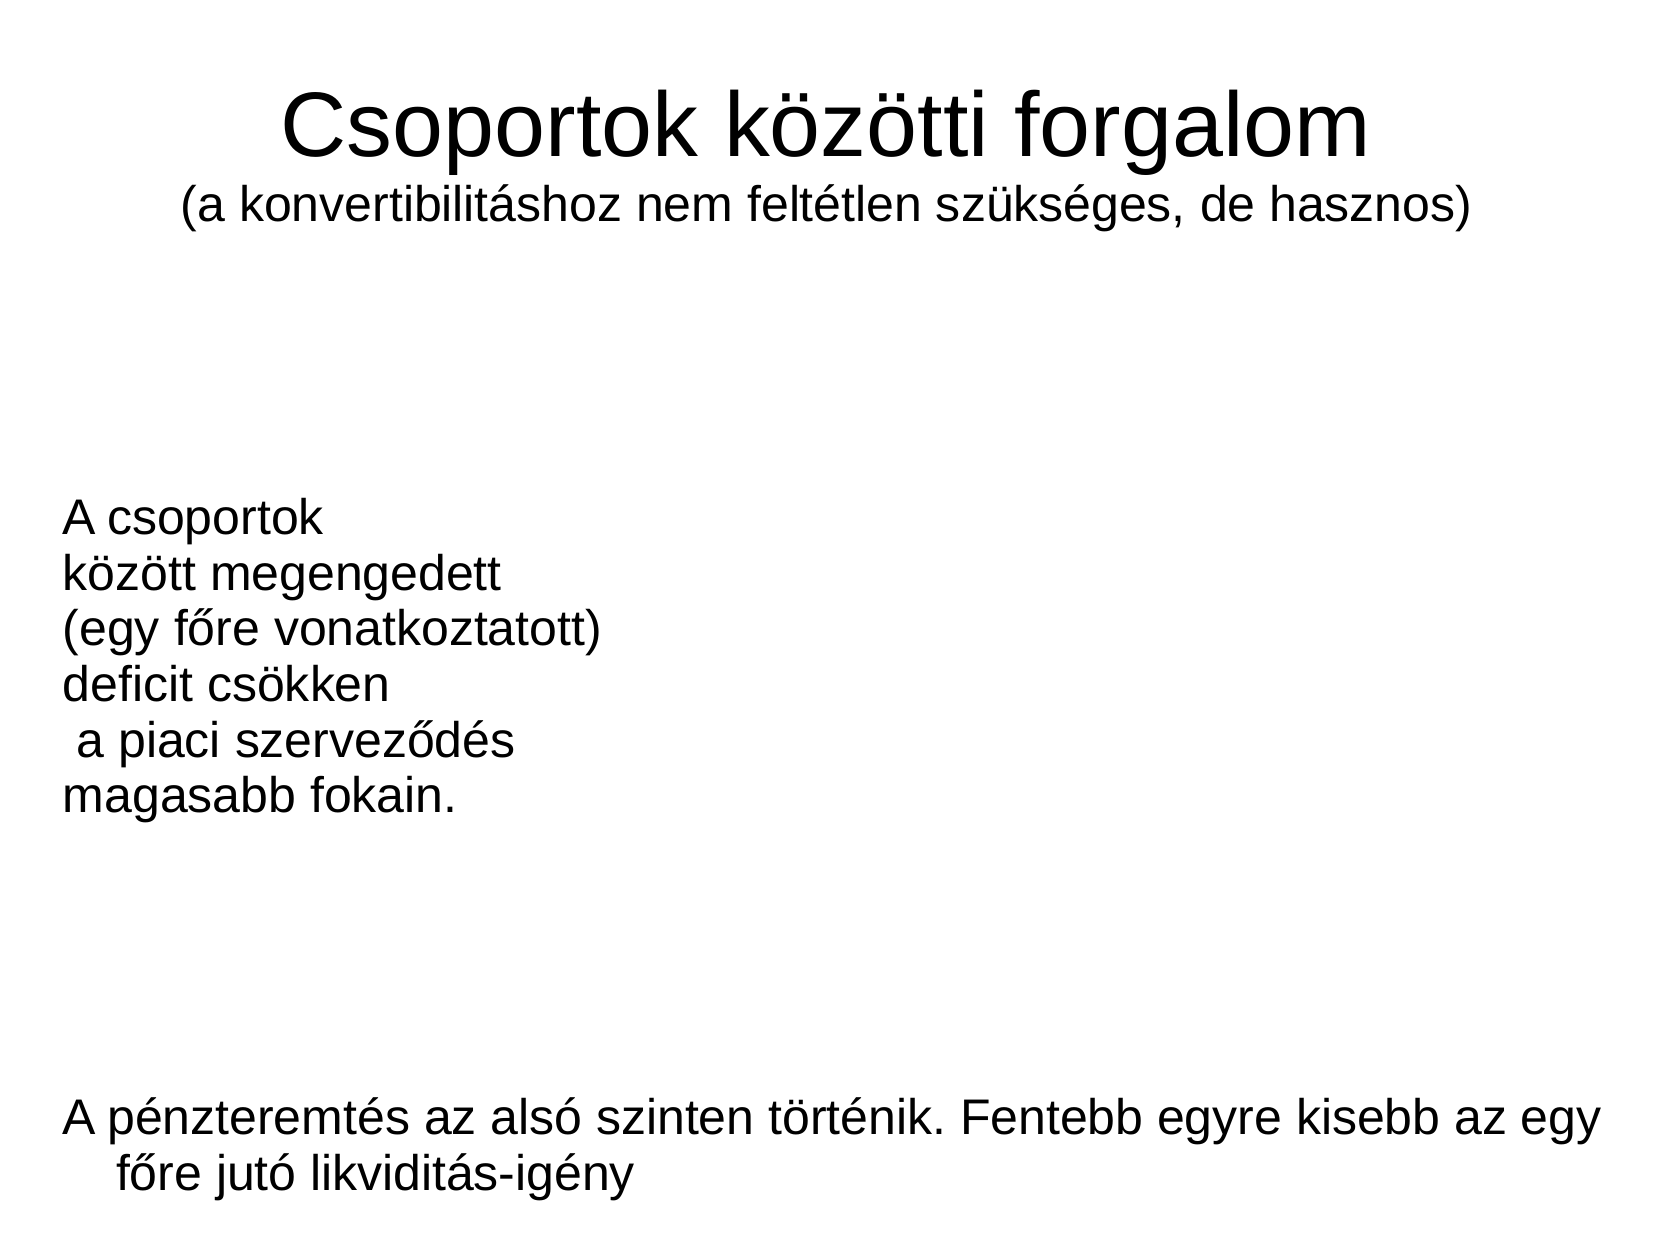

# Csoportok közötti forgalom (a konvertibilitáshoz nem feltétlen szükséges, de hasznos)
A csoportok
között megengedett
(egy főre vonatkoztatott)
deficit csökken
 a piaci szerveződés
magasabb fokain.
A pénzteremtés az alsó szinten történik. Fentebb egyre kisebb az egy főre jutó likviditás-igény